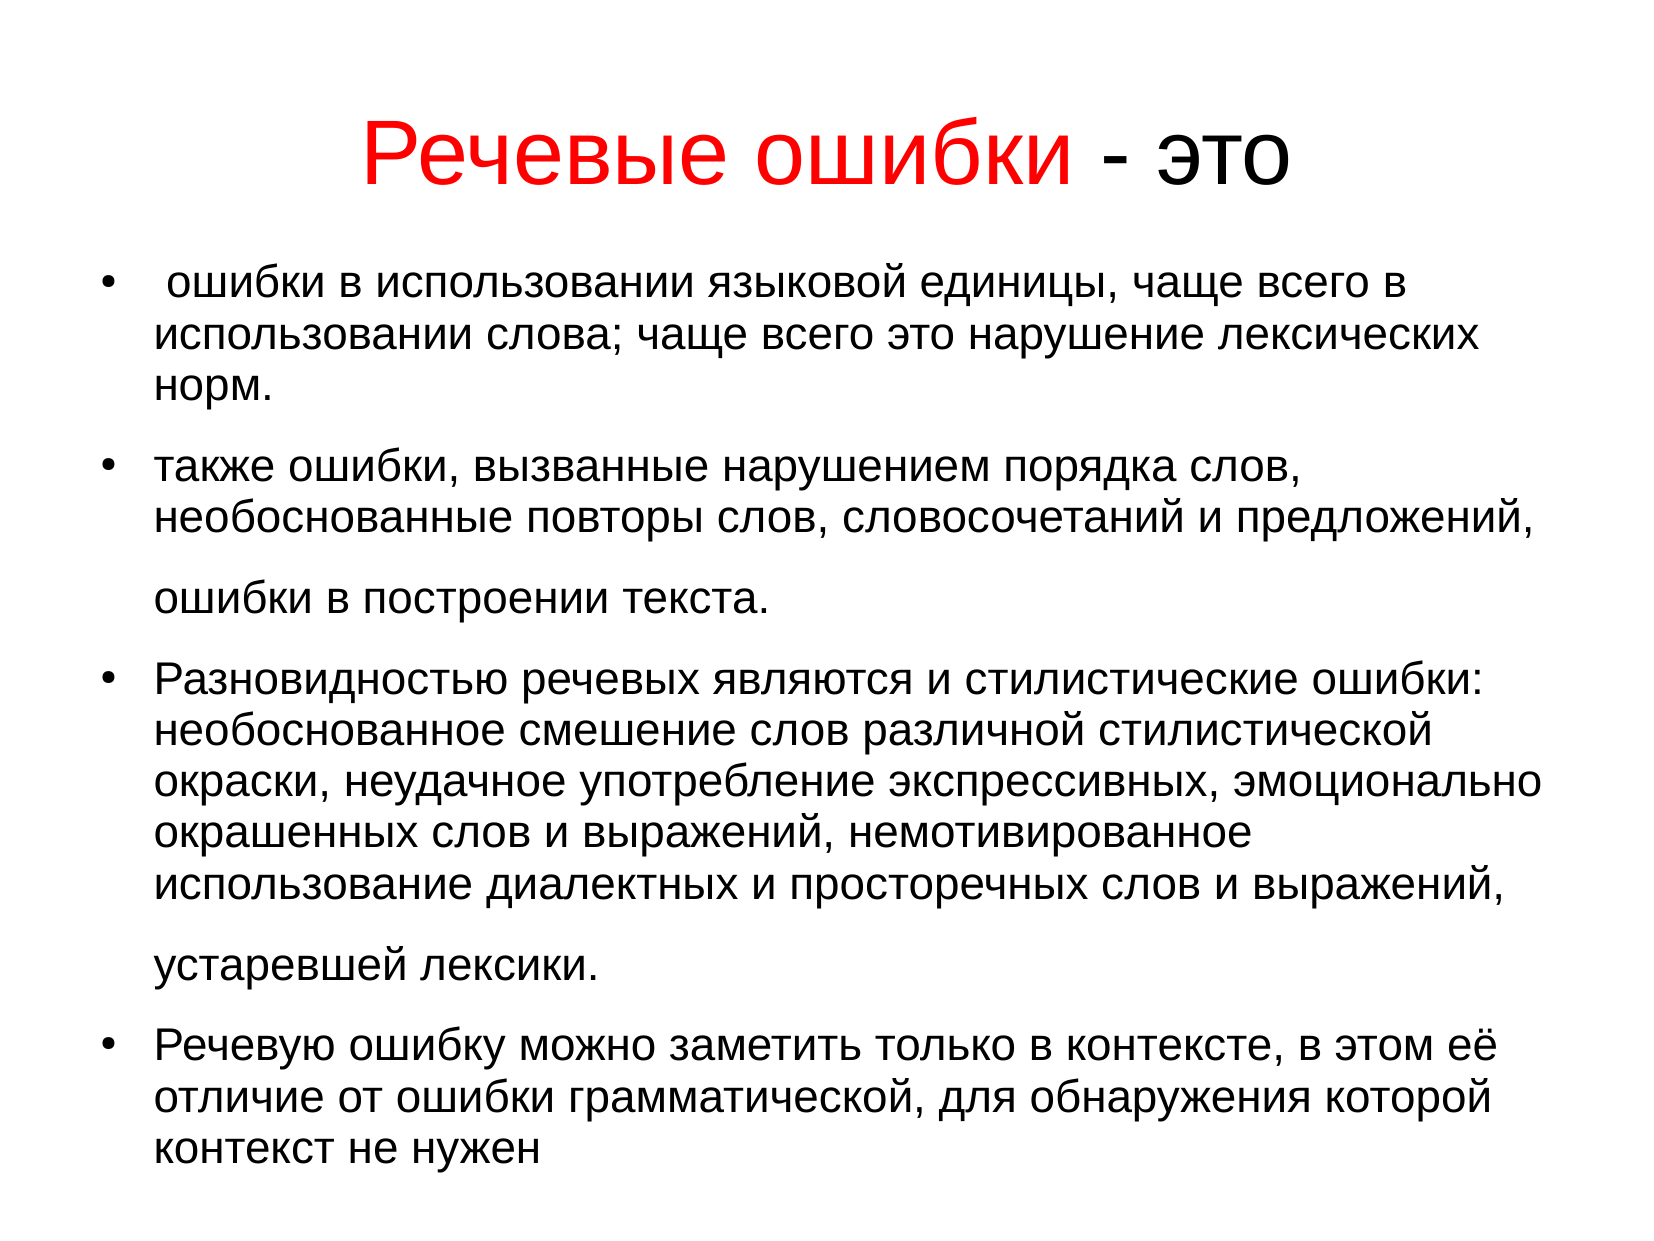

# Речевые ошибки - это
 ошибки в использовании языковой единицы, чаще всего в использовании слова; чаще всего это нарушение лексических норм.
также ошибки, вызванные нарушением порядка слов, необоснованные повторы слов, словосочетаний и предложений,
ошибки в построении текста.
Разновидностью речевых являются и стилистические ошибки: необоснованное смешение слов различной стилистической окраски, неудачное употребление экспрессивных, эмоционально окрашенных слов и выражений, немотивированное использование диалектных и просторечных слов и выражений,
устаревшей лексики.
Речевую ошибку можно заметить только в контексте, в этом её отличие от ошибки грамматической, для обнаружения которой контекст не нужен